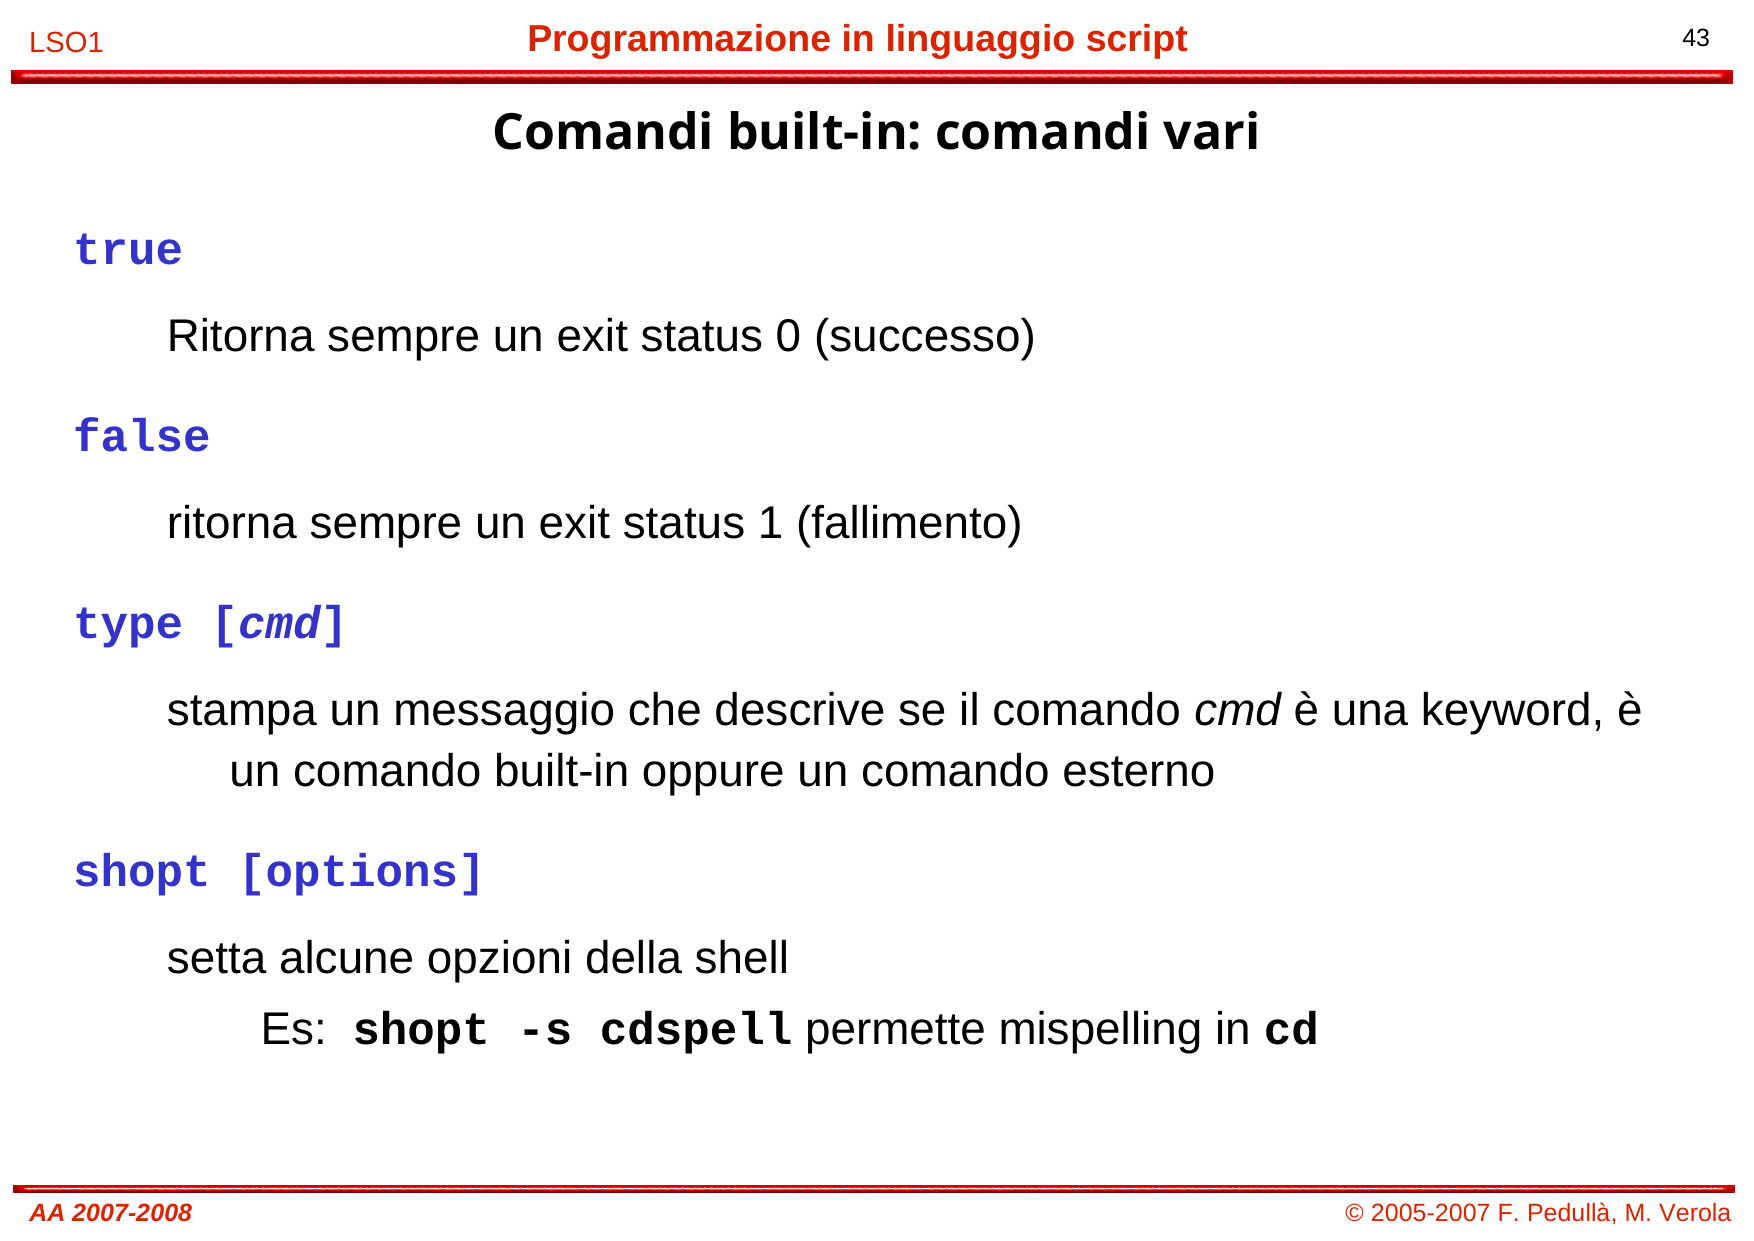

# Comandi built-in: comandi vari
true
Ritorna sempre un exit status 0 (successo)
false
ritorna sempre un exit status 1 (fallimento)
type [cmd]
stampa un messaggio che descrive se il comando cmd è una keyword, è un comando built-in oppure un comando esterno
shopt [options]
setta alcune opzioni della shell
Es: shopt -s cdspell permette mispelling in cd